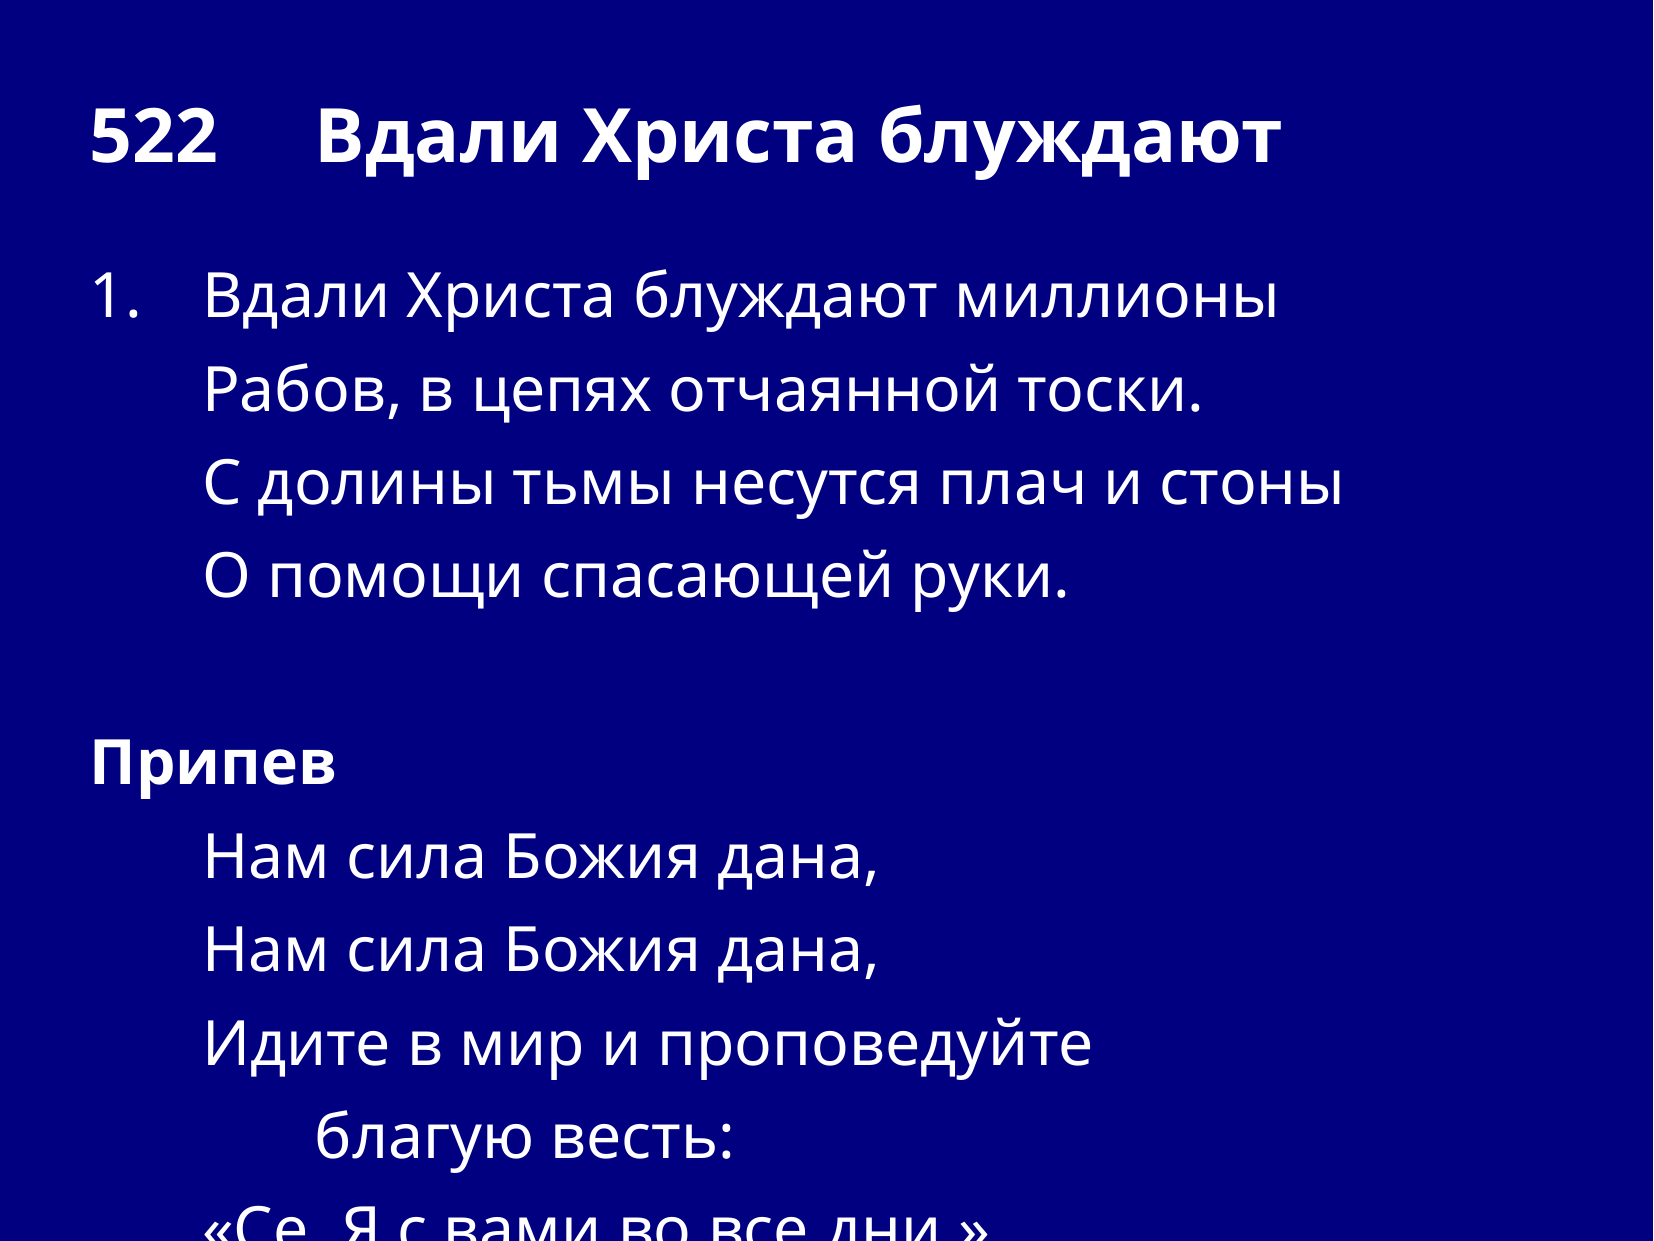

522	Вдали Христа блуждают
1.	Вдали Христа блуждают миллионы
	Рабов, в цепях отчаянной тоски.
	С долины тьмы несутся плач и стоны
	О помощи спасающей руки.
Припев
	Нам сила Божия дана,
	Нам сила Божия дана,
	Идите в мир и проповедуйте
		благую весть:
	«Се, Я с вами во все дни.»